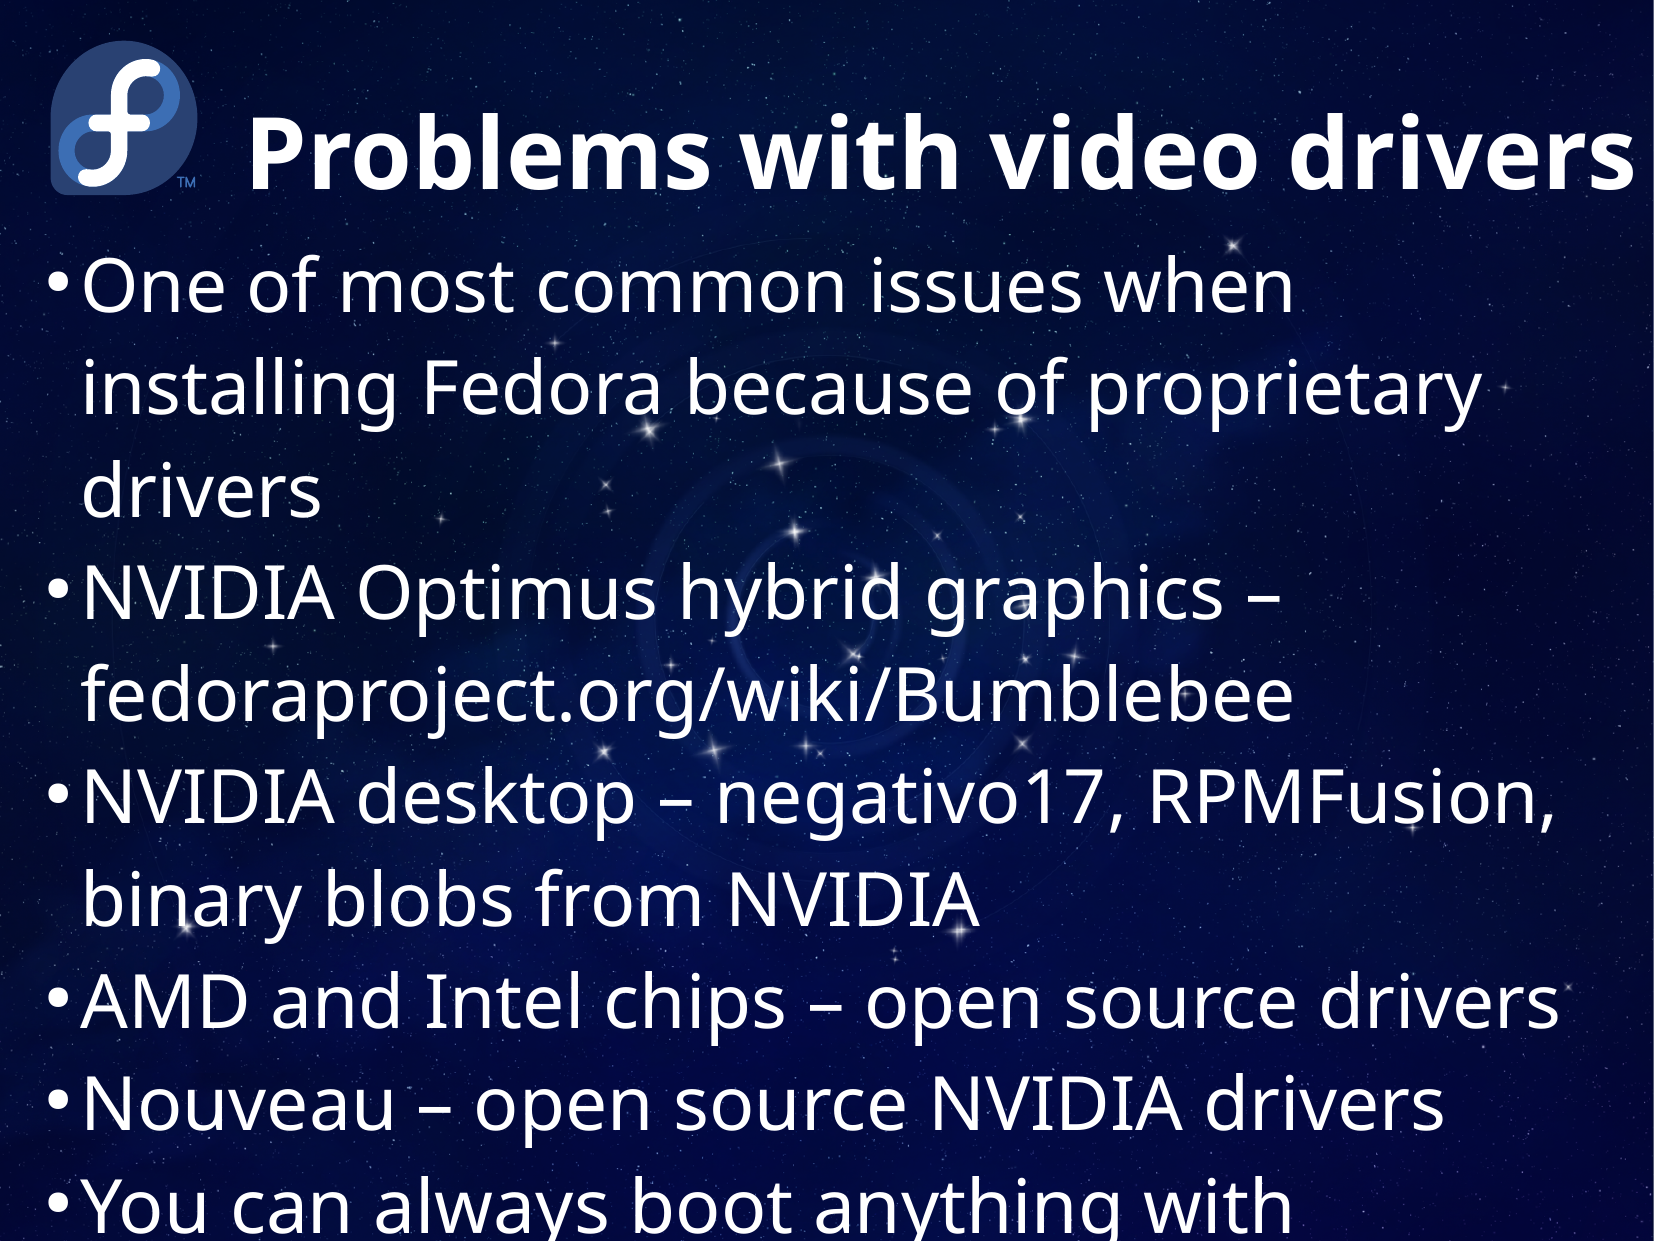

Problems with video drivers
One of most common issues when installing Fedora because of proprietary drivers
NVIDIA Optimus hybrid graphics – fedoraproject.org/wiki/Bumblebee
NVIDIA desktop – negativo17, RPMFusion, binary blobs from NVIDIA
AMD and Intel chips – open source drivers
Nouveau – open source NVIDIA drivers
You can always boot anything with nomodeset kernel parameter!